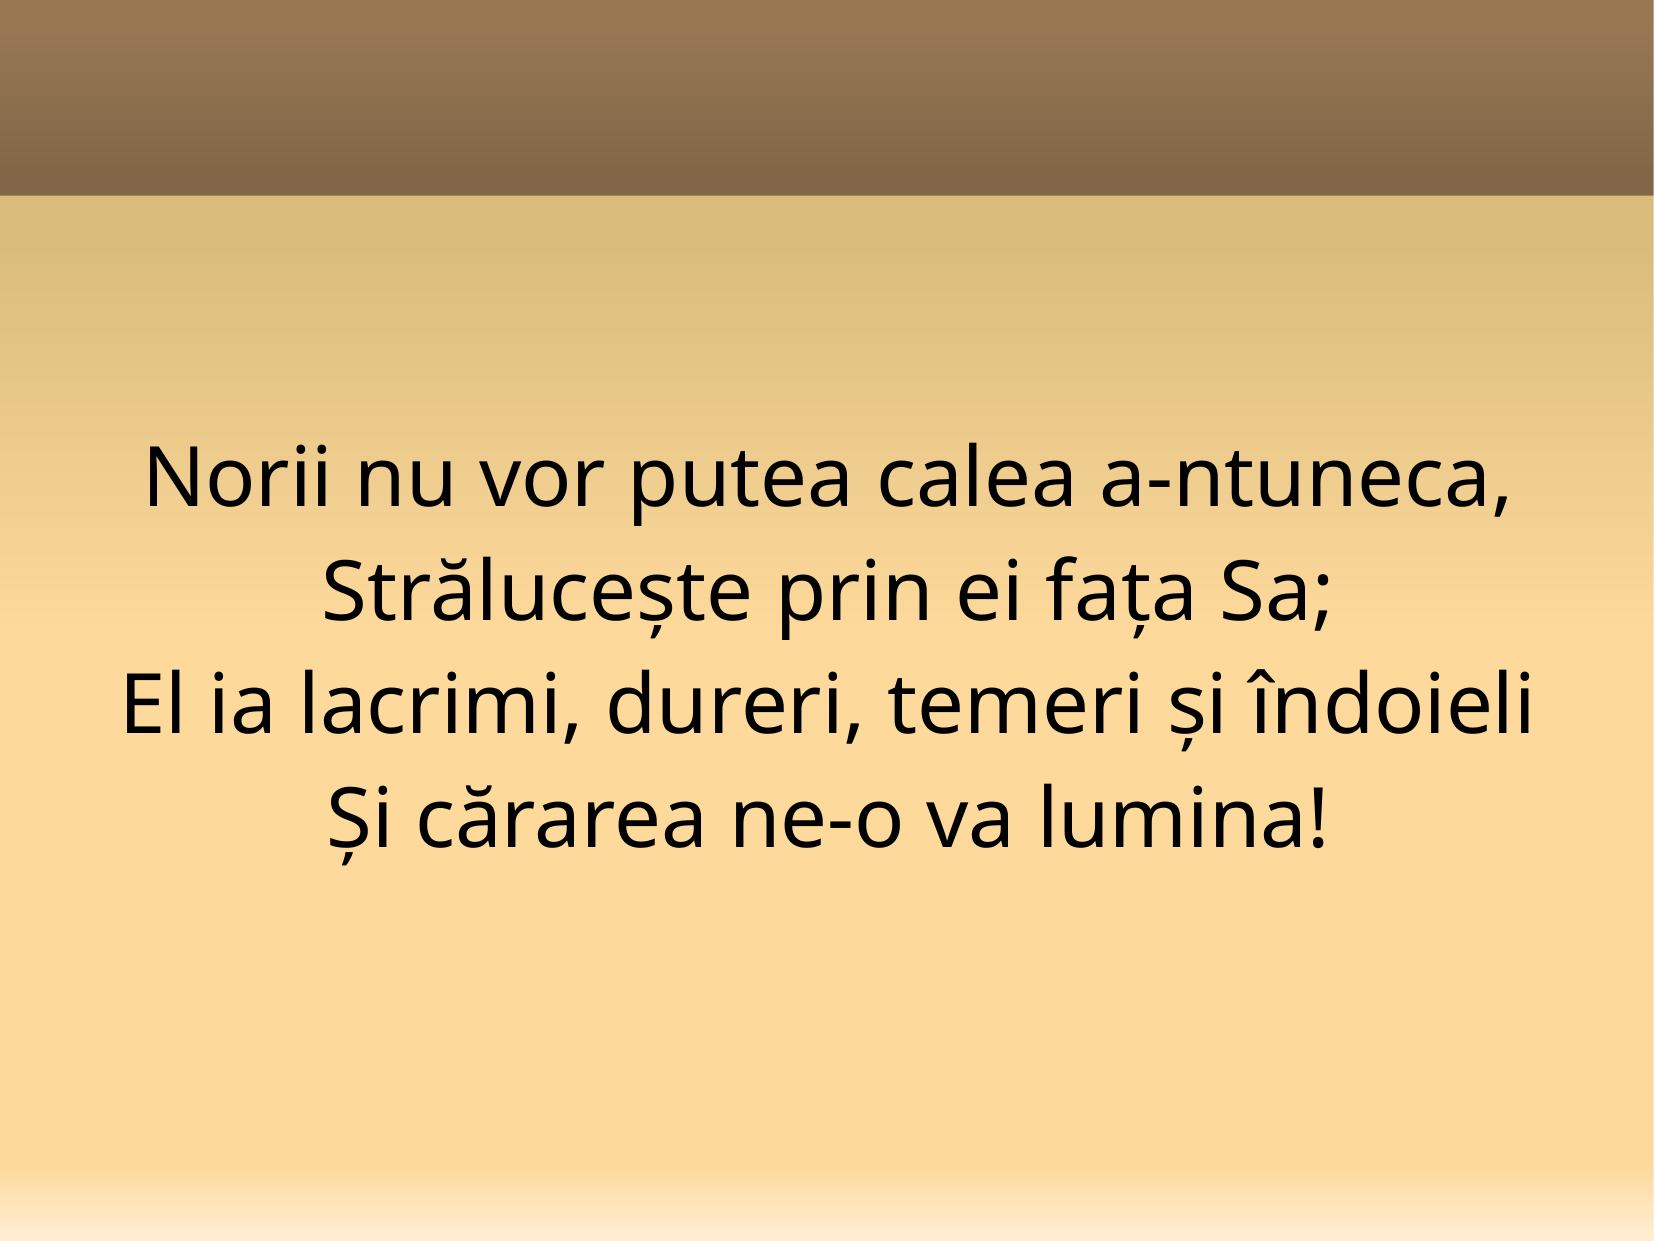

Norii nu vor putea calea a-ntuneca,
Străluceşte prin ei faţa Sa;
El ia lacrimi, dureri, temeri şi îndoieli
Şi cărarea ne-o va lumina!